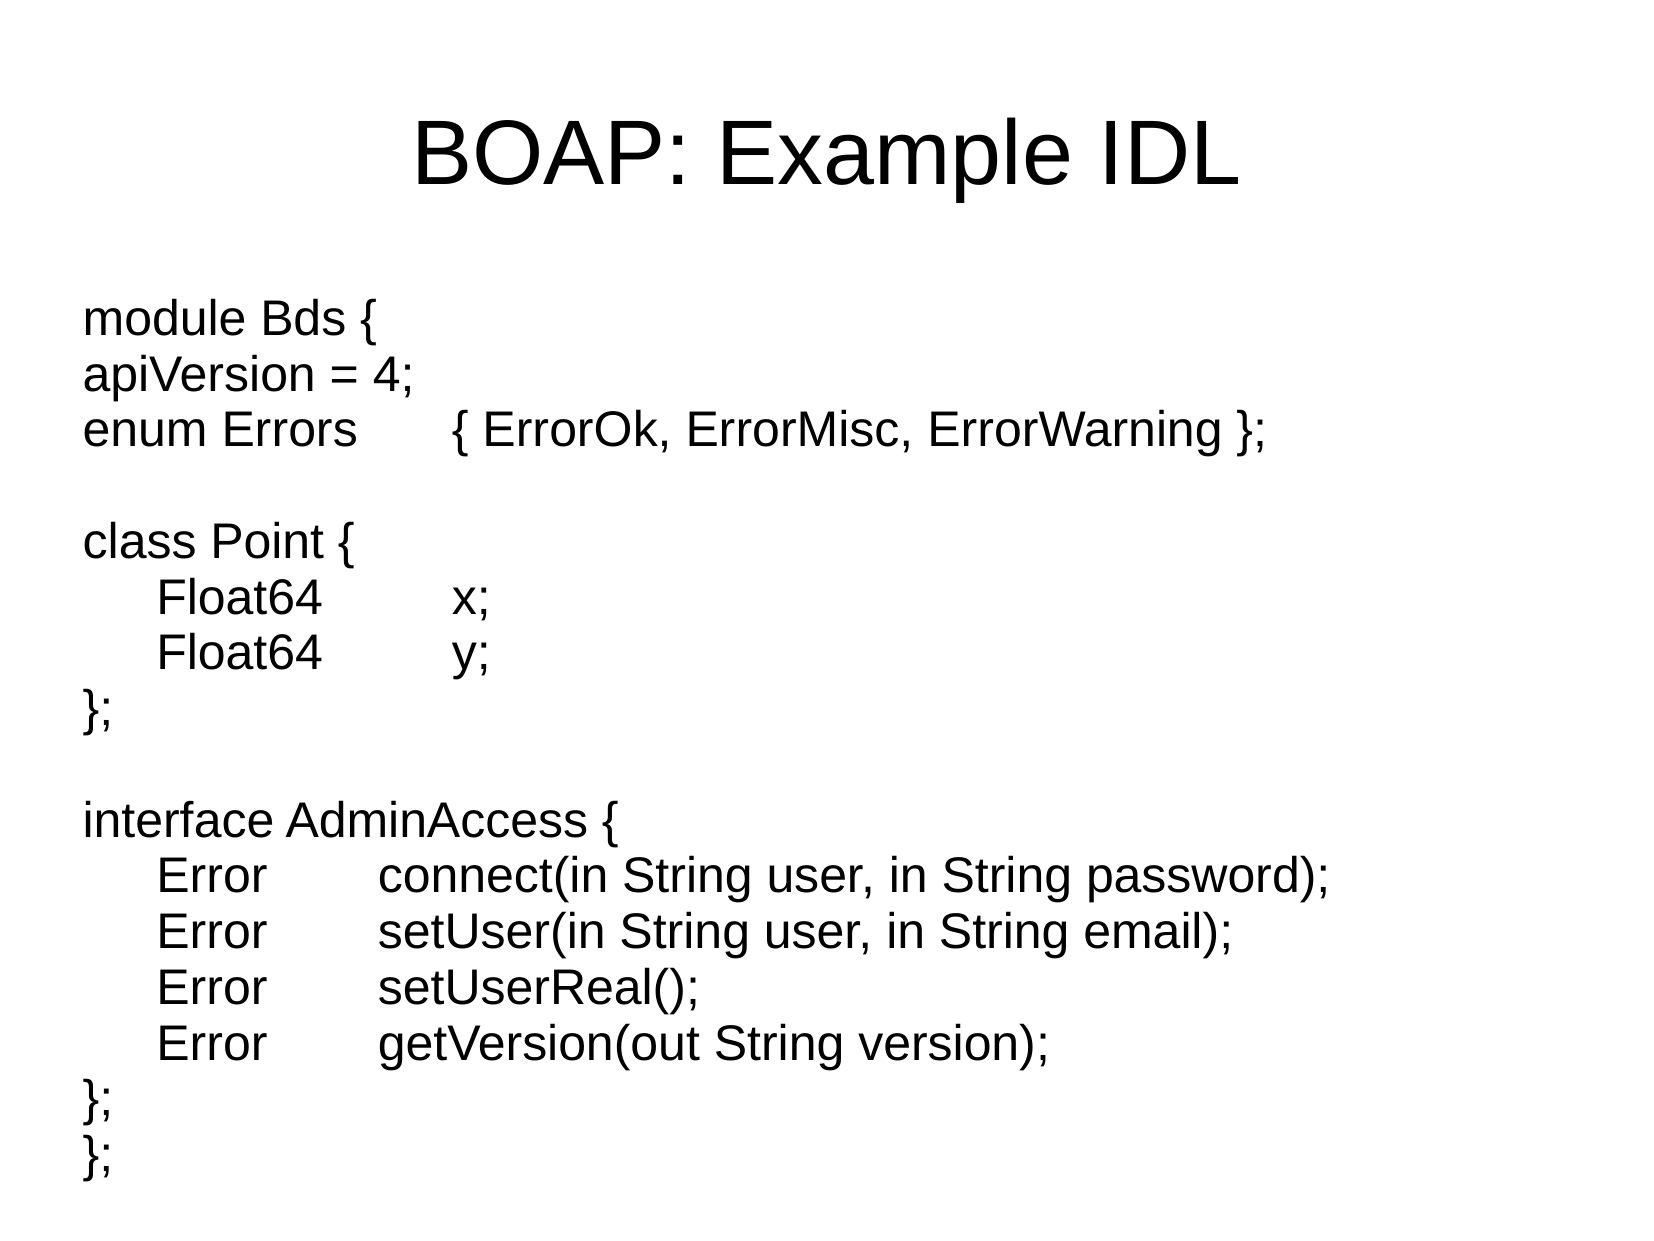

# BOAP: Example IDL
module Bds {
apiVersion = 4;
enum Errors		{ ErrorOk, ErrorMisc, ErrorWarning };
class Point {
	Float64		x;
	Float64		y;
};
interface AdminAccess {
	Error		connect(in String user, in String password);
	Error		setUser(in String user, in String email);
	Error		setUserReal();
	Error		getVersion(out String version);
};
};